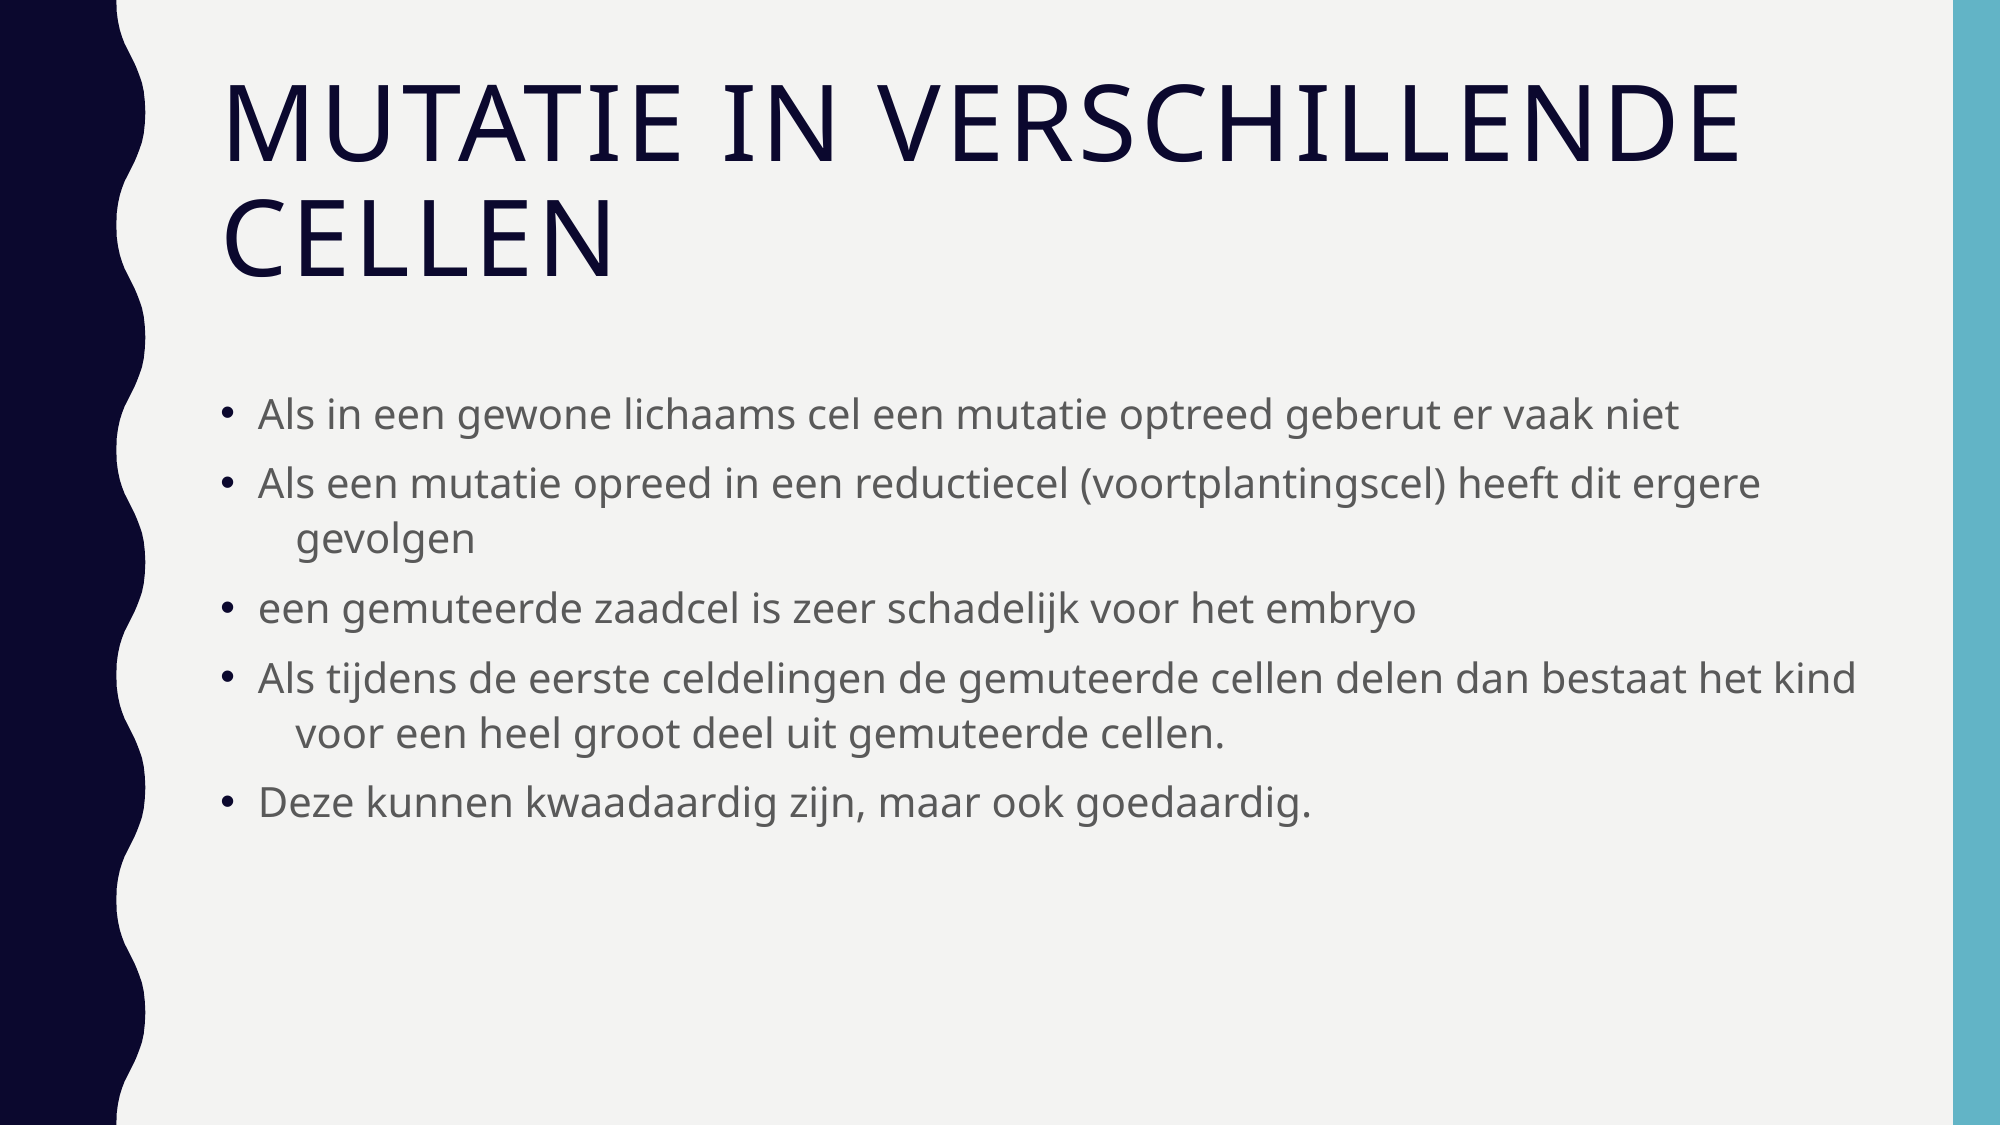

# Mutatie in verschillende cellen
Als in een gewone lichaams cel een mutatie optreed geberut er vaak niet
Als een mutatie opreed in een reductiecel (voortplantingscel) heeft dit ergere gevolgen
een gemuteerde zaadcel is zeer schadelijk voor het embryo
Als tijdens de eerste celdelingen de gemuteerde cellen delen dan bestaat het kind voor een heel groot deel uit gemuteerde cellen.
Deze kunnen kwaadaardig zijn, maar ook goedaardig.